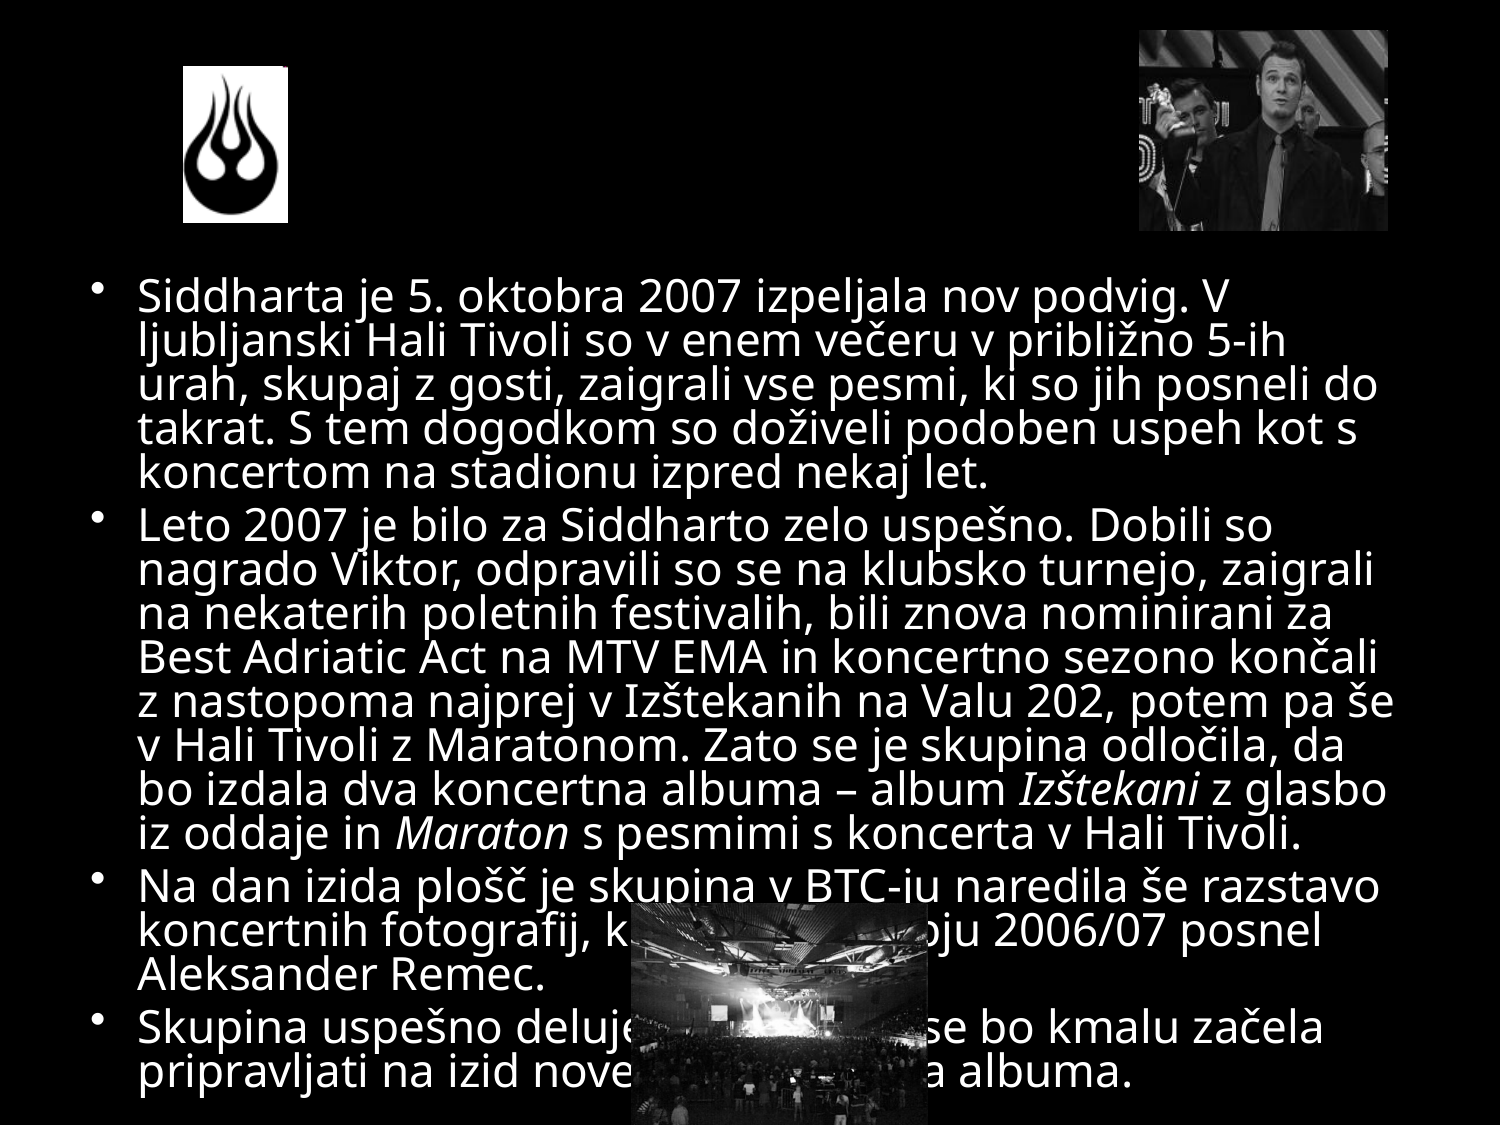

# 2006-Danes
Siddharta je 5. oktobra 2007 izpeljala nov podvig. V ljubljanski Hali Tivoli so v enem večeru v približno 5-ih urah, skupaj z gosti, zaigrali vse pesmi, ki so jih posneli do takrat. S tem dogodkom so doživeli podoben uspeh kot s koncertom na stadionu izpred nekaj let.
Leto 2007 je bilo za Siddharto zelo uspešno. Dobili so nagrado Viktor, odpravili so se na klubsko turnejo, zaigrali na nekaterih poletnih festivalih, bili znova nominirani za Best Adriatic Act na MTV EMA in koncertno sezono končali z nastopoma najprej v Izštekanih na Valu 202, potem pa še v Hali Tivoli z Maratonom. Zato se je skupina odločila, da bo izdala dva koncertna albuma – album Izštekani z glasbo iz oddaje in Maraton s pesmimi s koncerta v Hali Tivoli.
Na dan izida plošč je skupina v BTC-ju naredila še razstavo koncertnih fotografij, ki jih je v obdobju 2006/07 posnel Aleksander Remec.
Skupina uspešno deluje še naprej in se bo kmalu začela pripravljati na izid novega studijskega albuma.